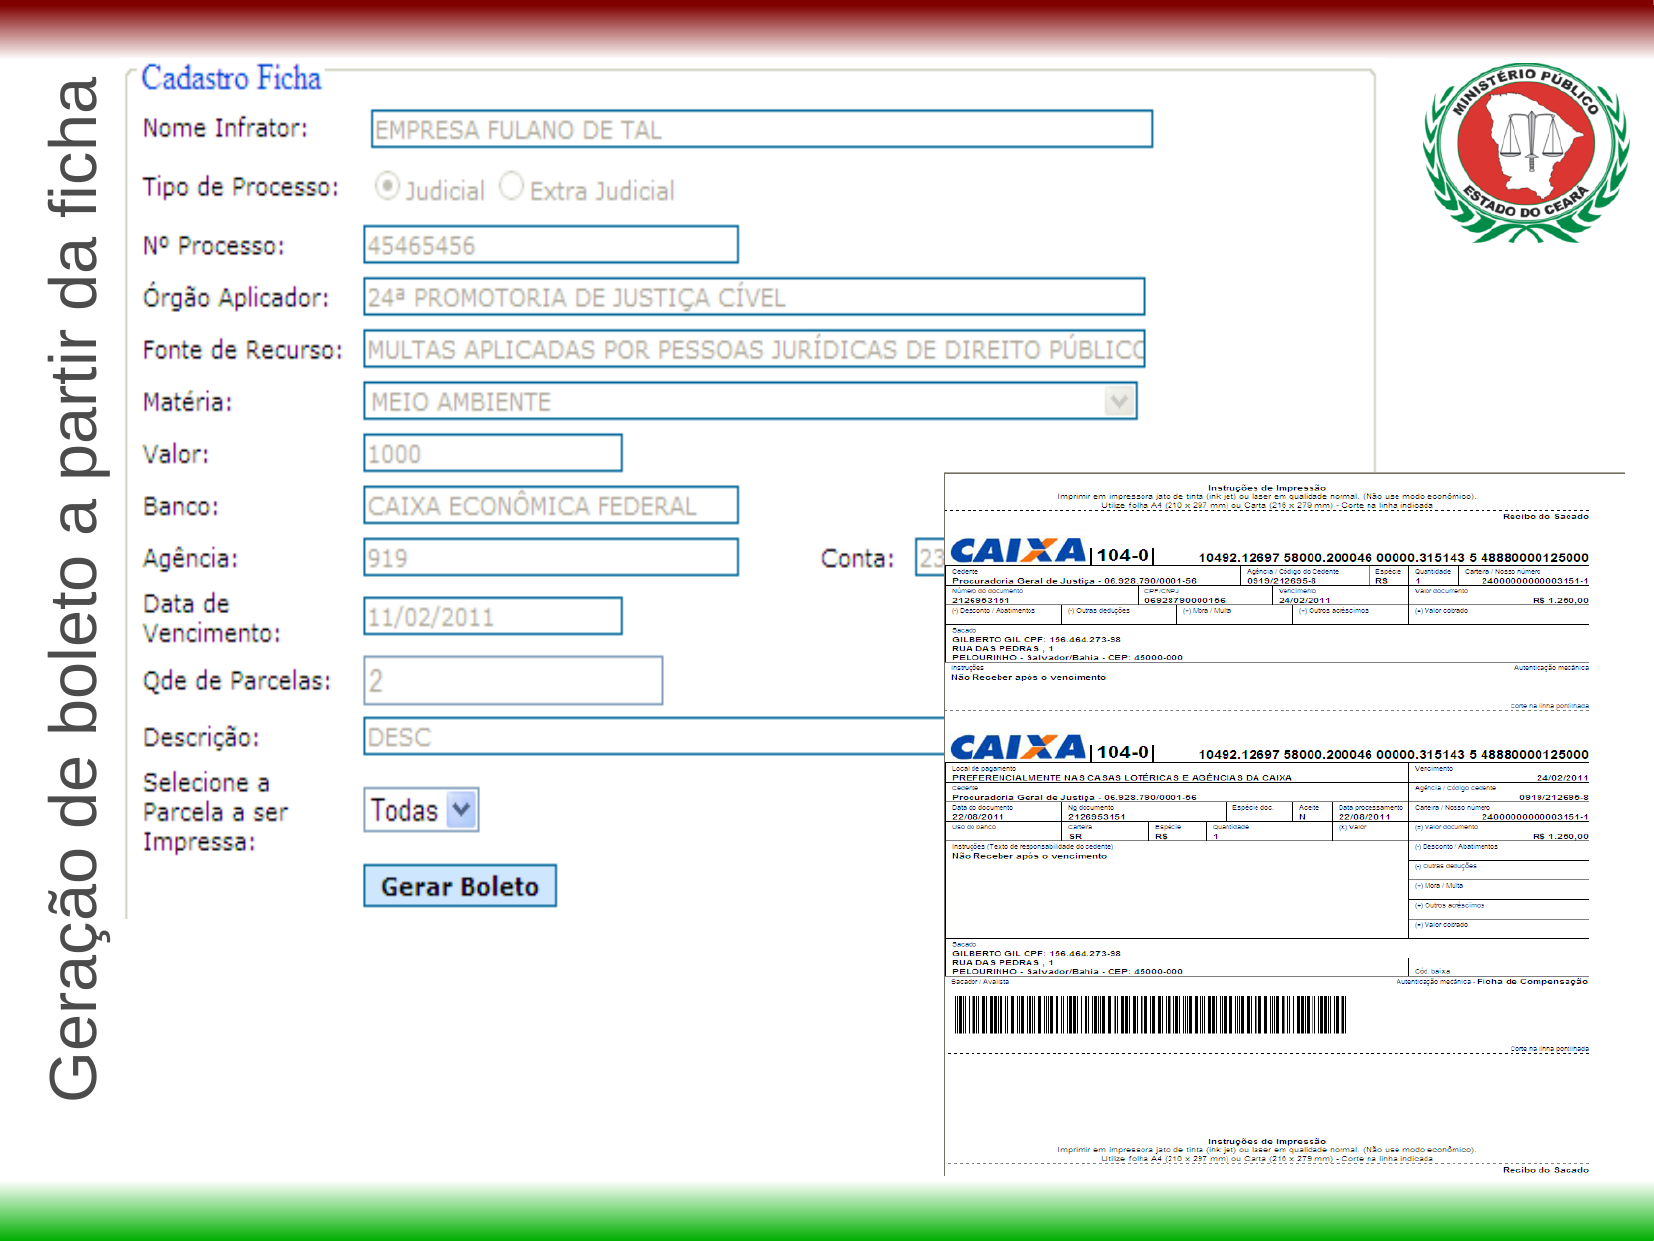

# Geração de boleto a partir da ficha